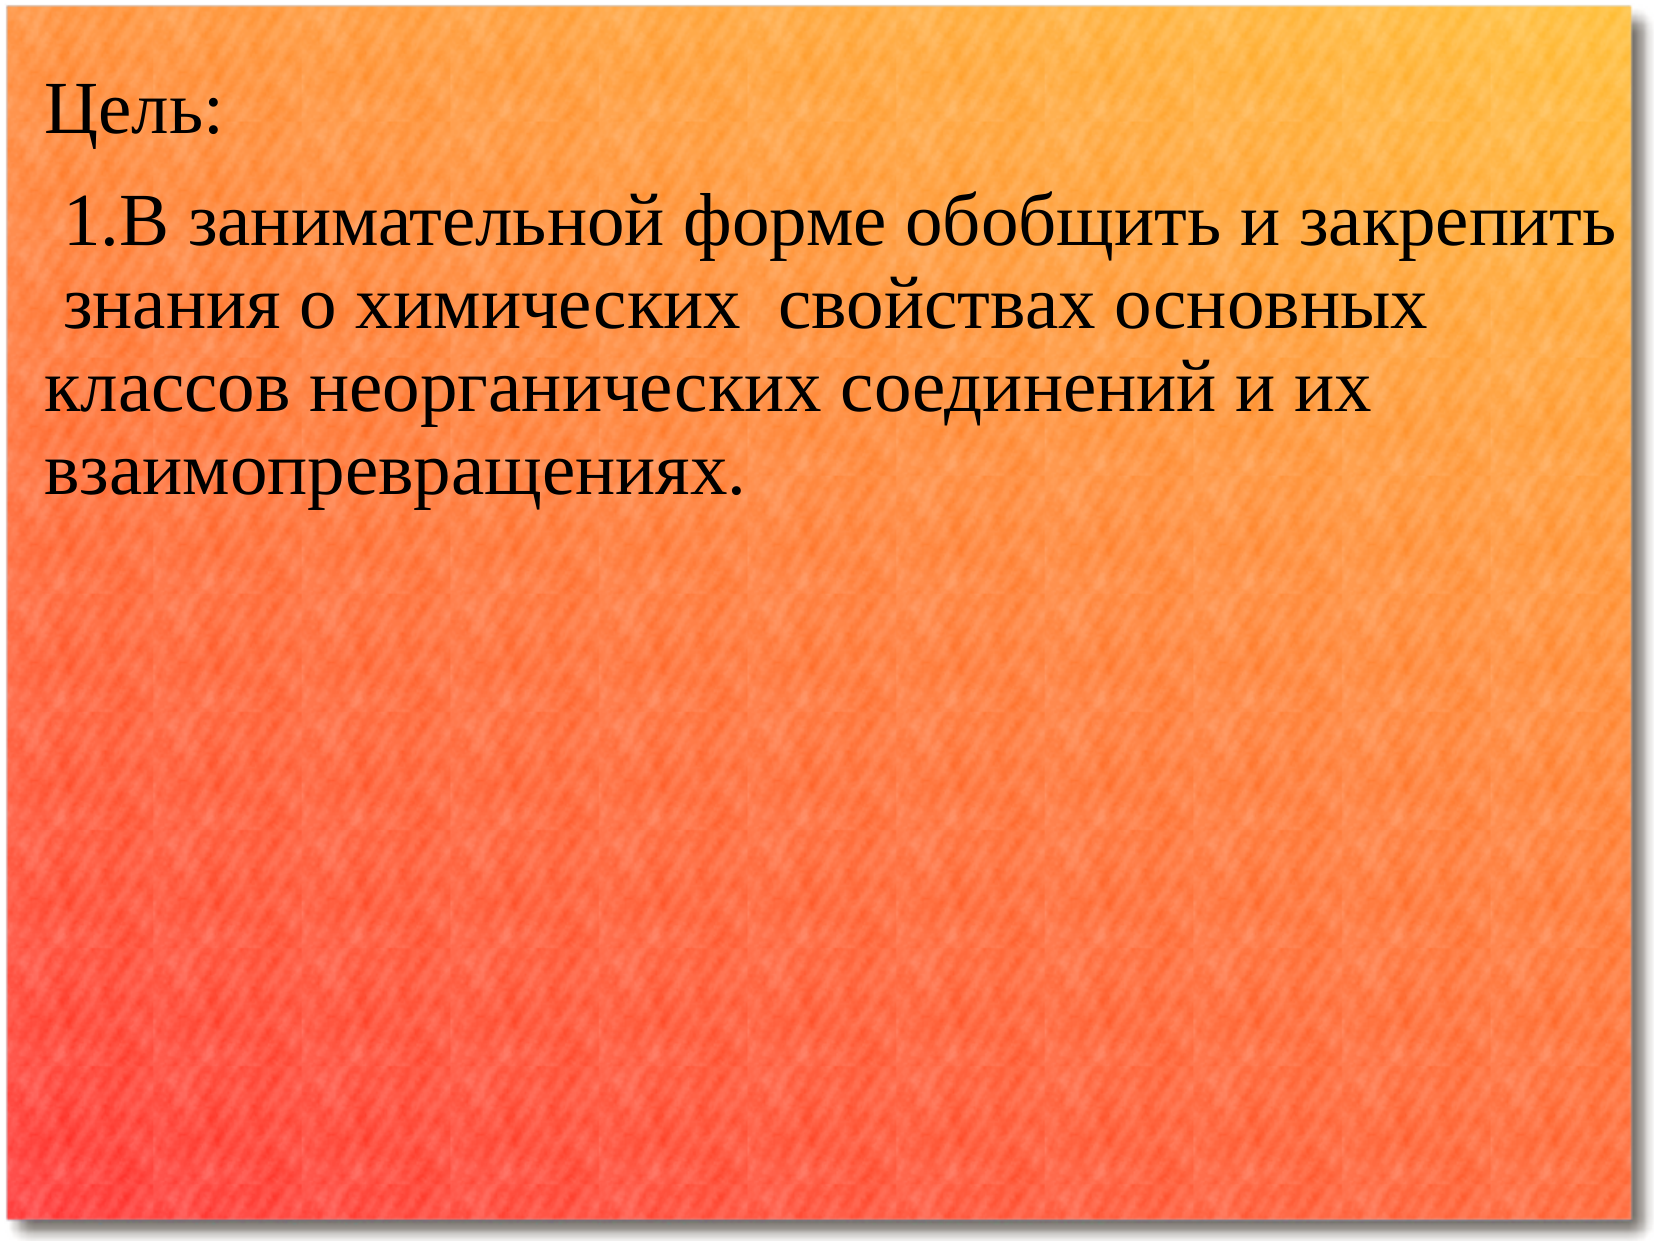

Цель:
 1.В занимательной форме обобщить и закрепить знания о химических свойствах основных классов неорганических соединений и их взаимопревращениях.